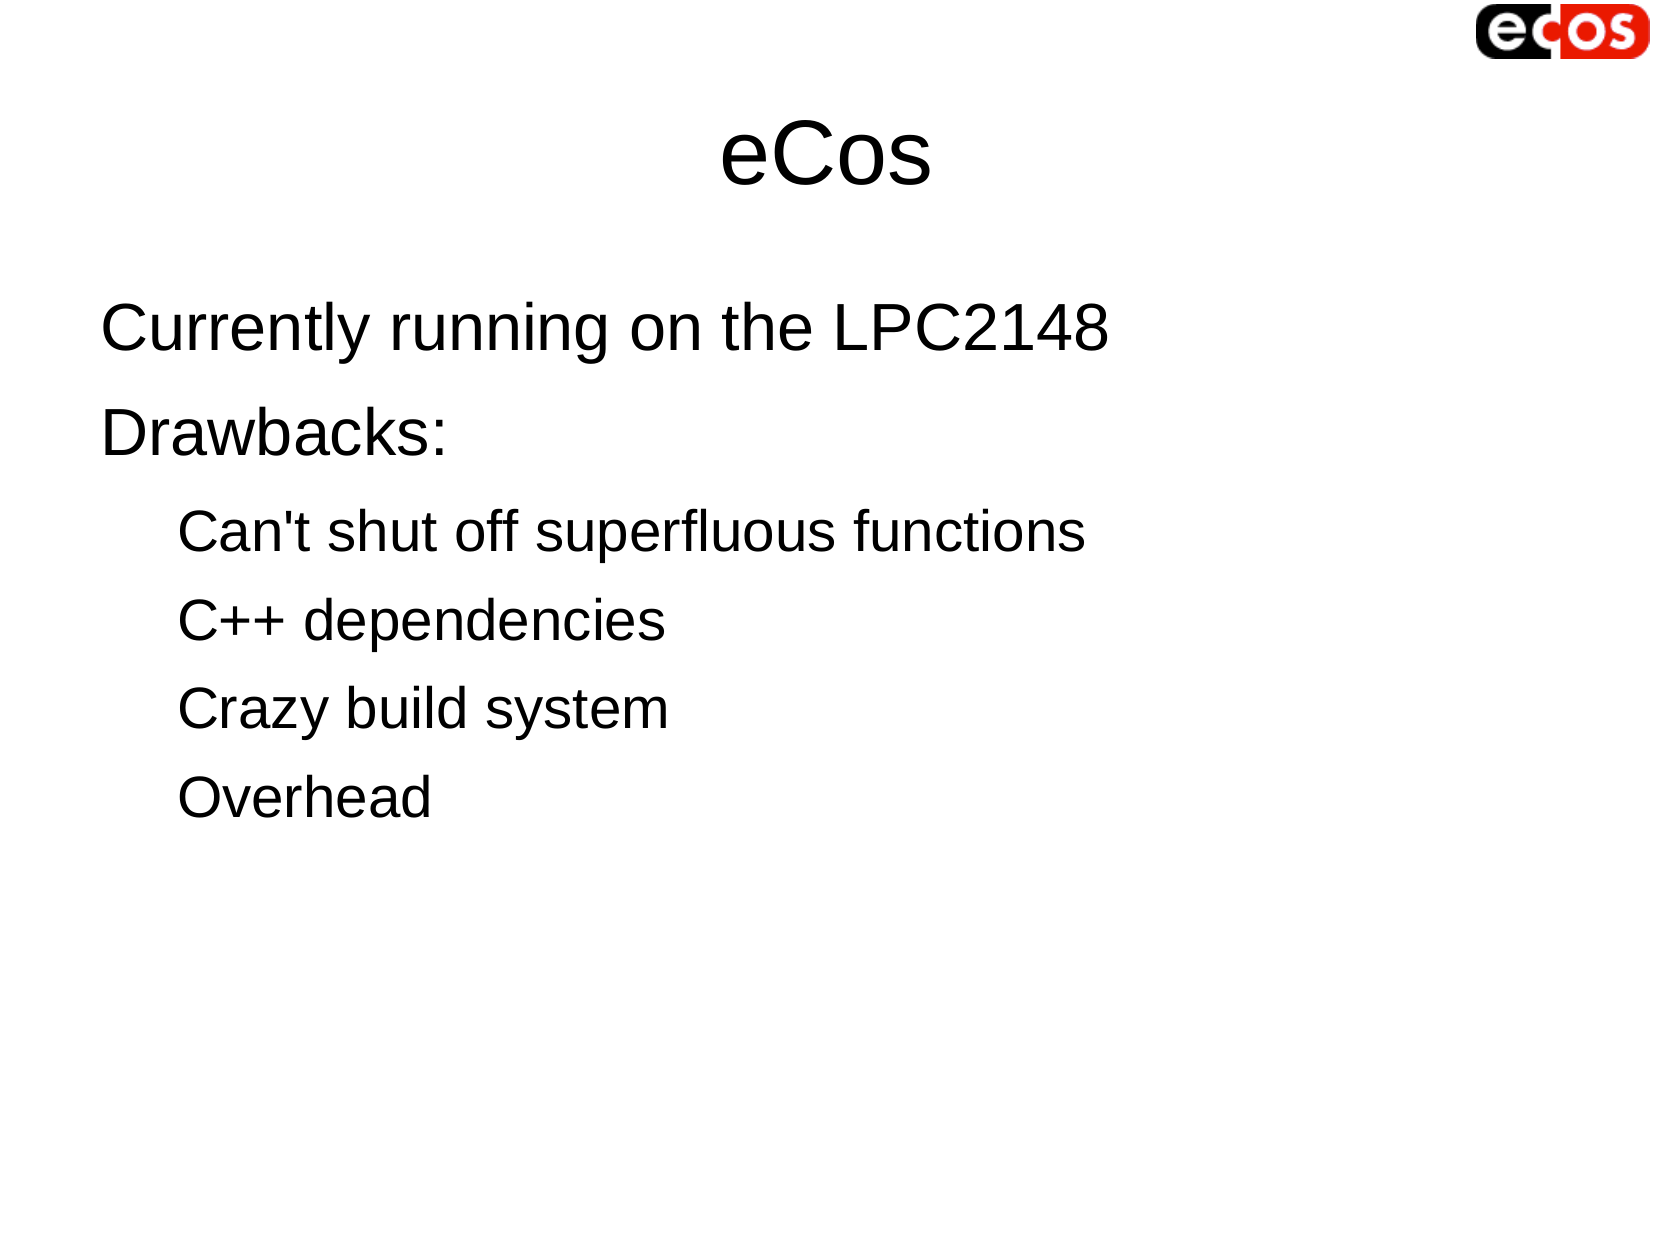

# eCos
Currently running on the LPC2148
Drawbacks:
Can't shut off superfluous functions
C++ dependencies
Crazy build system
Overhead